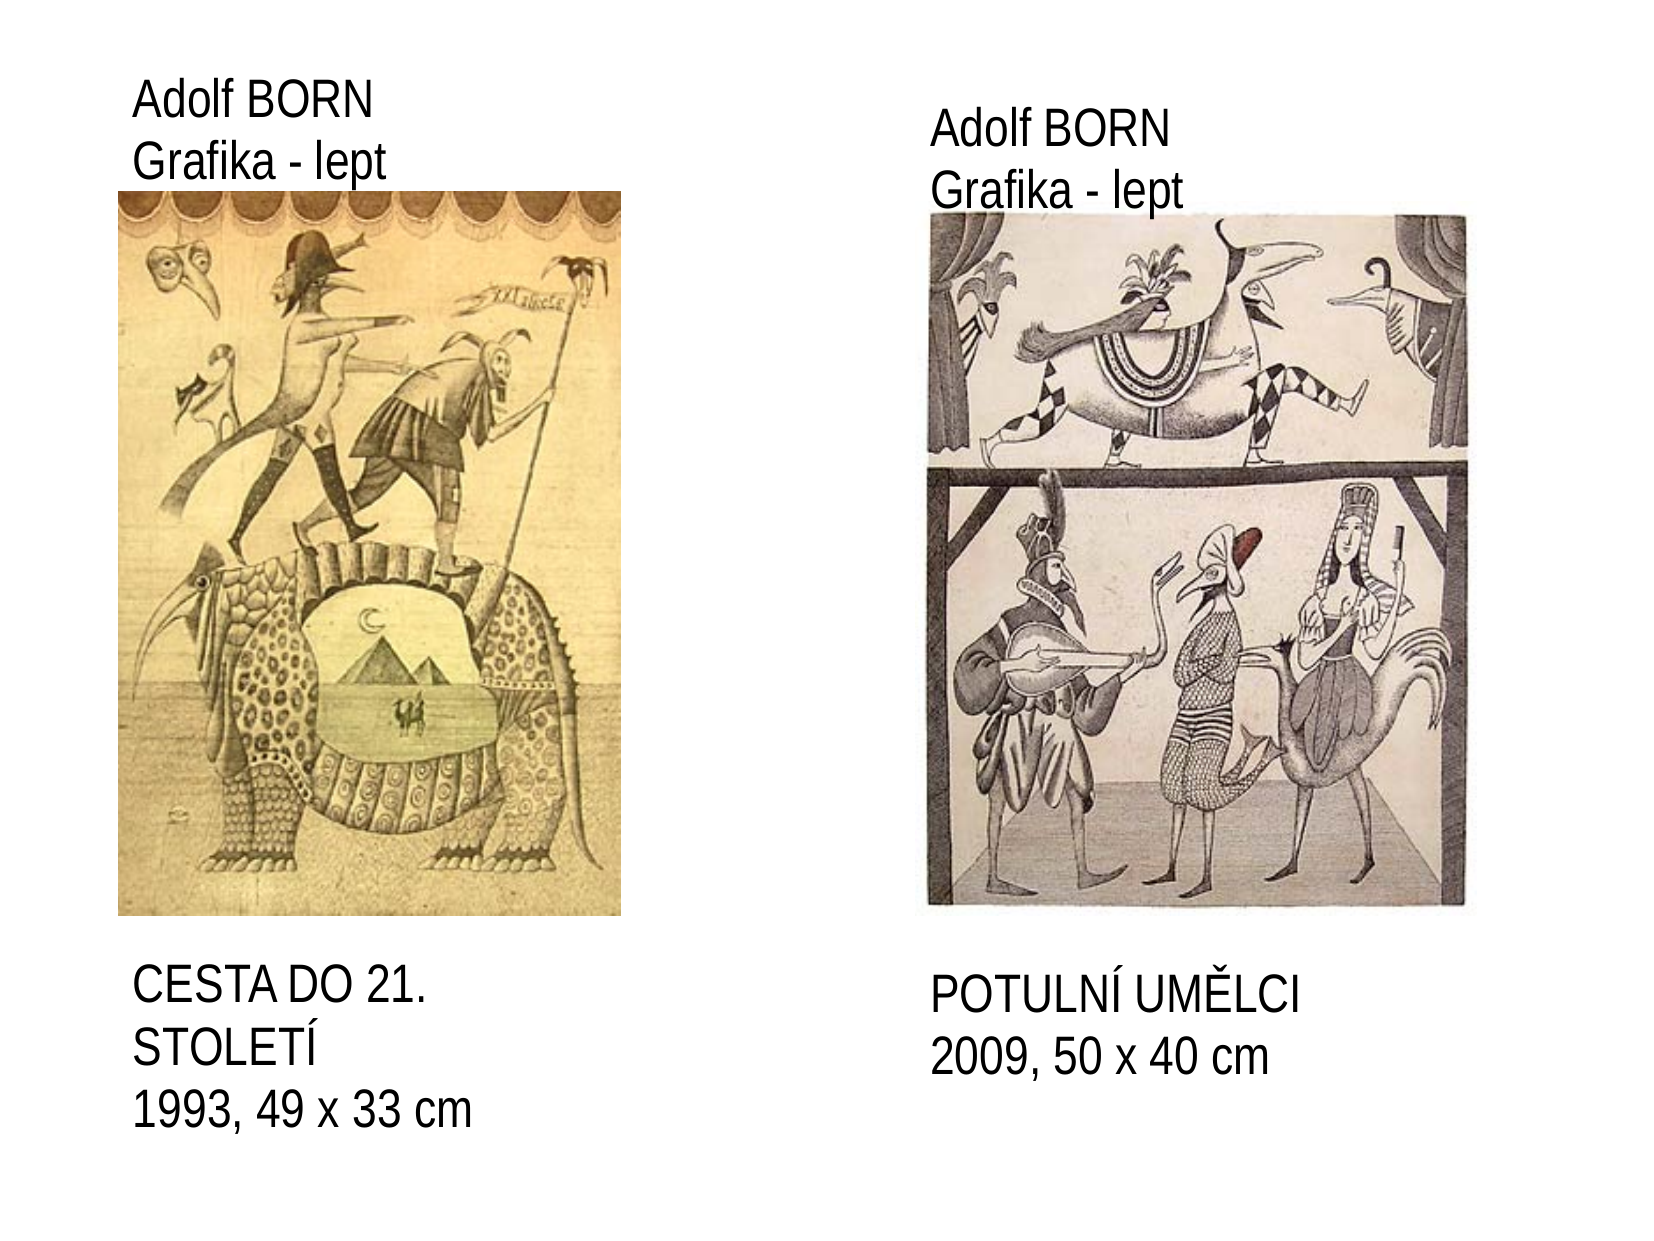

Adolf BORN
Grafika - lept
Adolf BORN
Grafika - lept
CESTA DO 21. STOLETÍ
1993, 49 x 33 cm
POTULNÍ UMĚLCI
2009, 50 x 40 cm